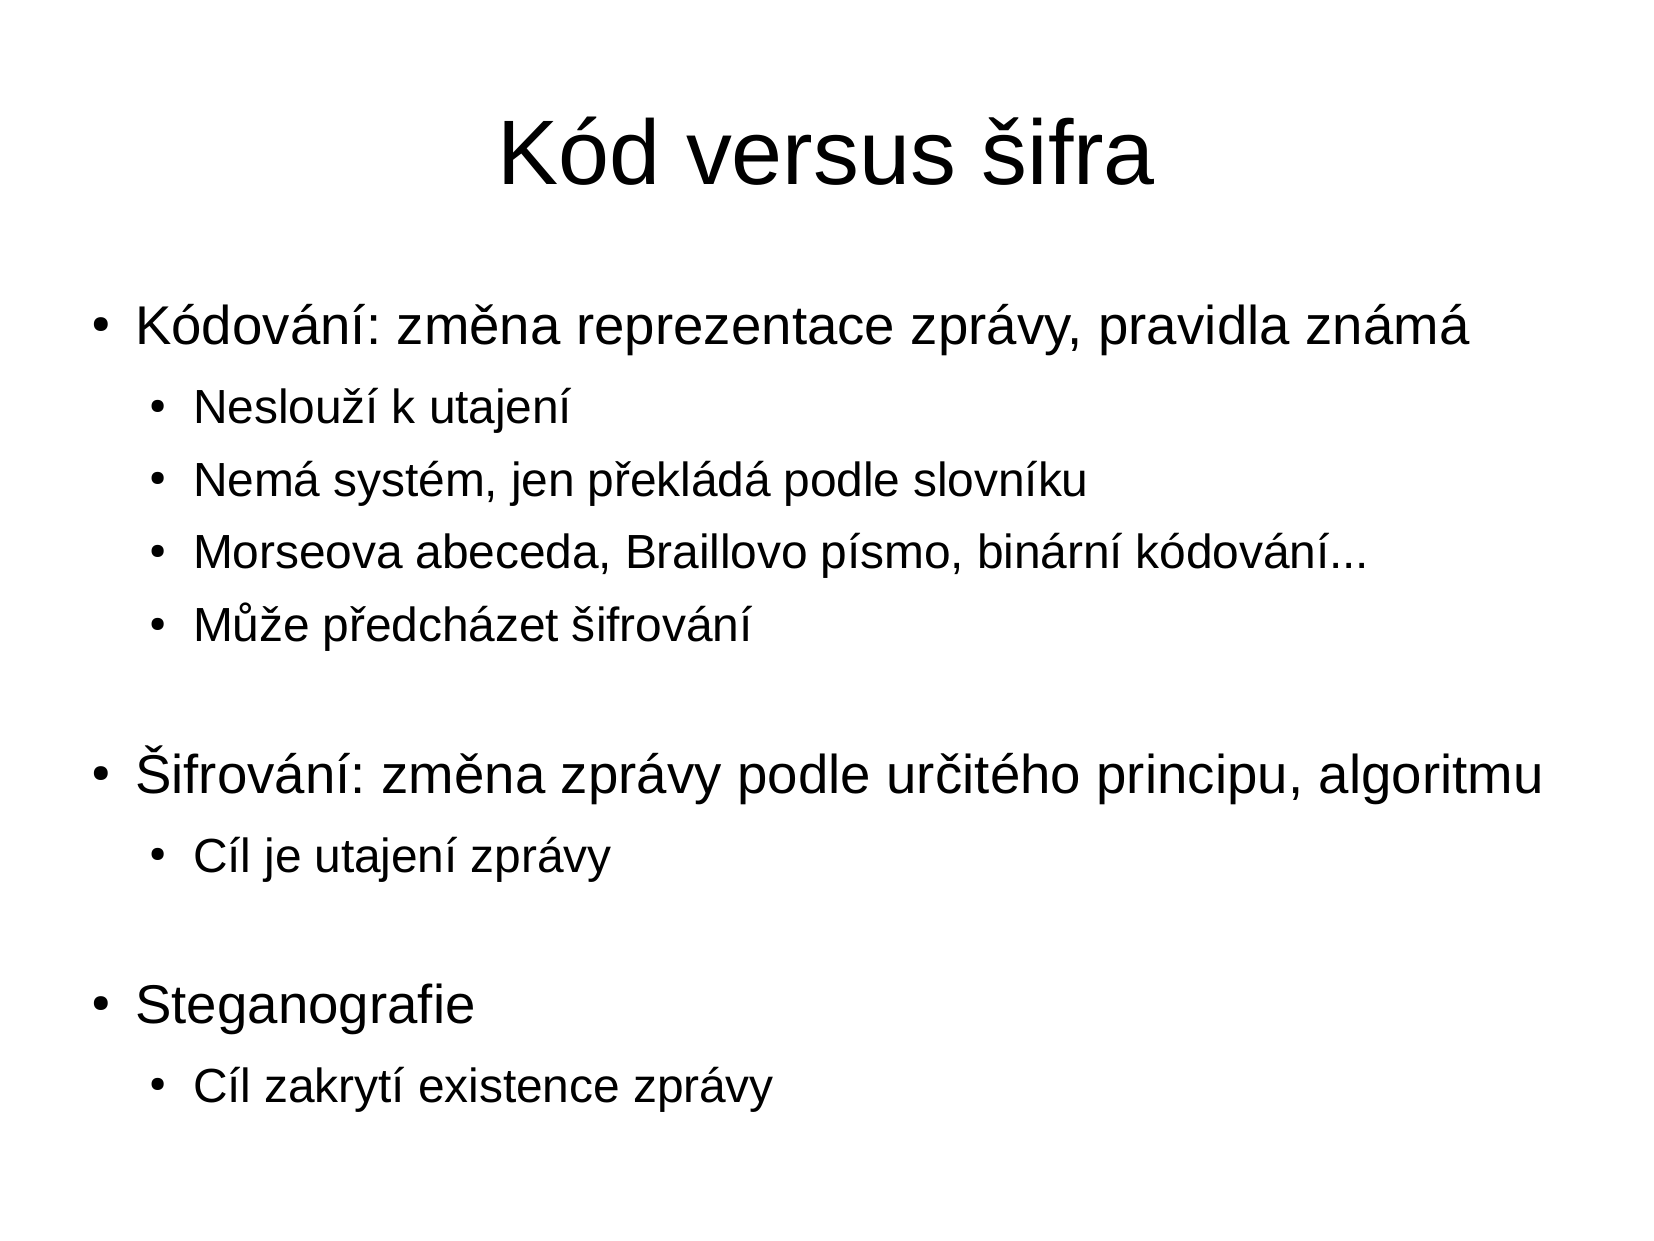

# Kód versus šifra
Kódování: změna reprezentace zprávy, pravidla známá
Neslouží k utajení
Nemá systém, jen překládá podle slovníku
Morseova abeceda, Braillovo písmo, binární kódování...
Může předcházet šifrování
Šifrování: změna zprávy podle určitého principu, algoritmu
Cíl je utajení zprávy
Steganografie
Cíl zakrytí existence zprávy